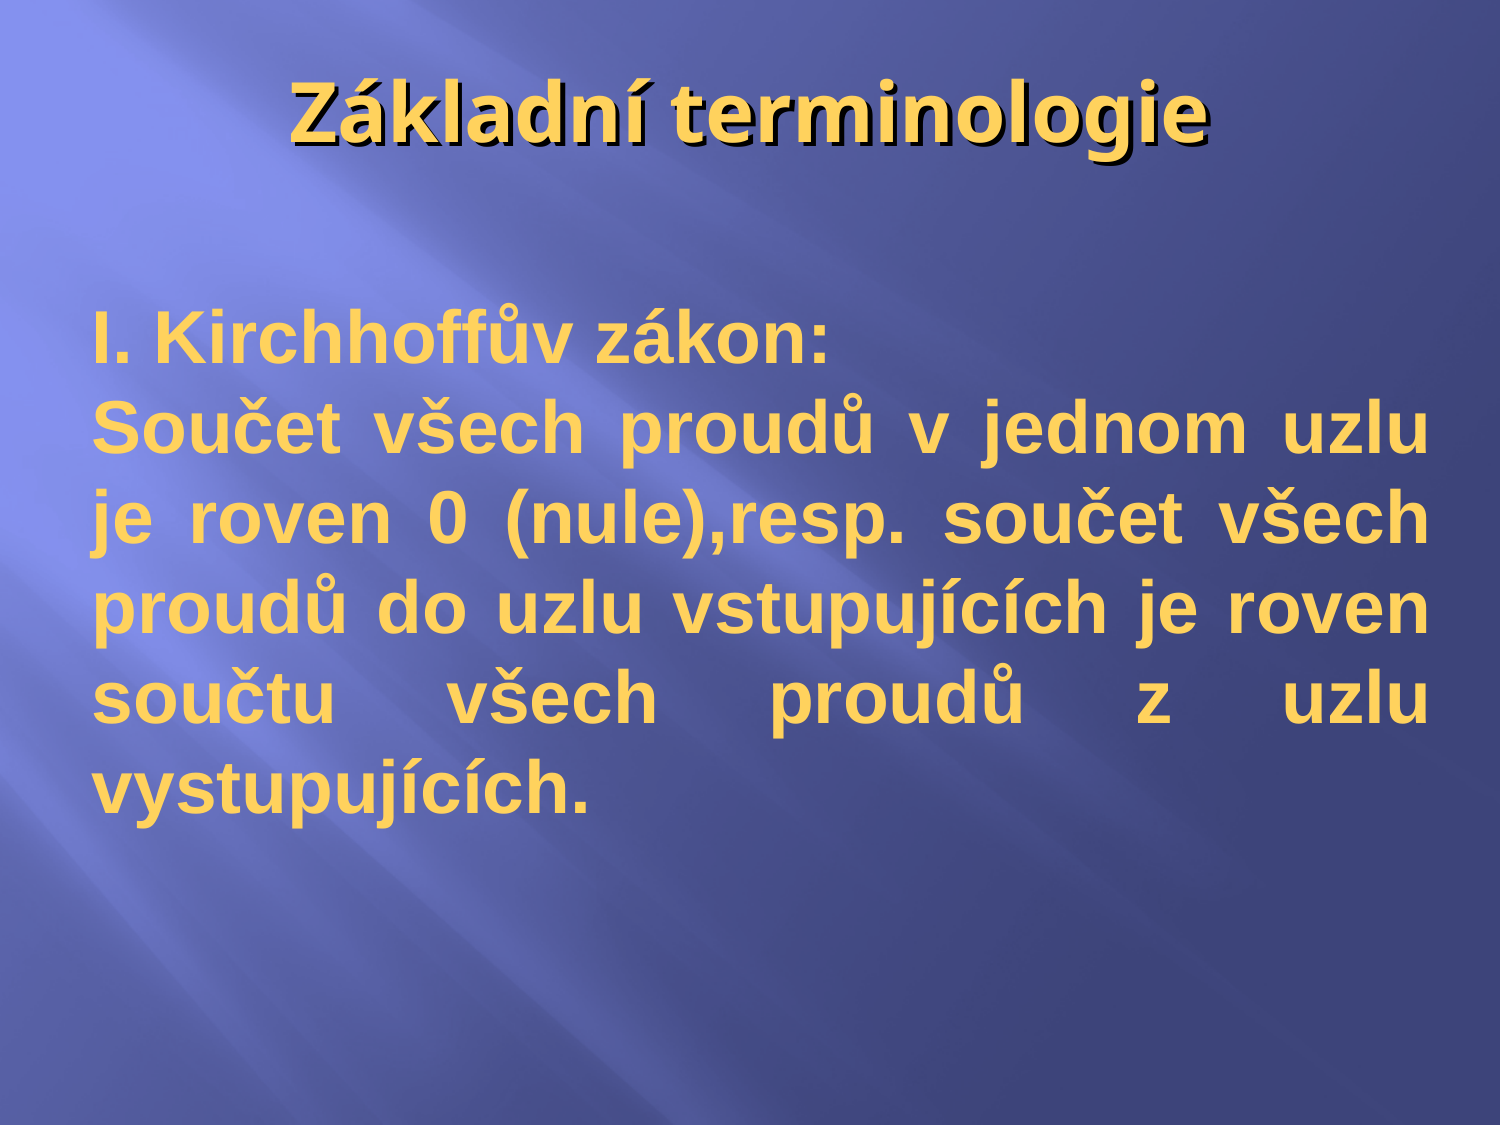

# Základní terminologie
I. Kirchhoffův zákon:
Součet všech proudů v jednom uzlu je roven 0 (nule),resp. součet všech proudů do uzlu vstupujících je roven součtu všech proudů z uzlu vystupujících.